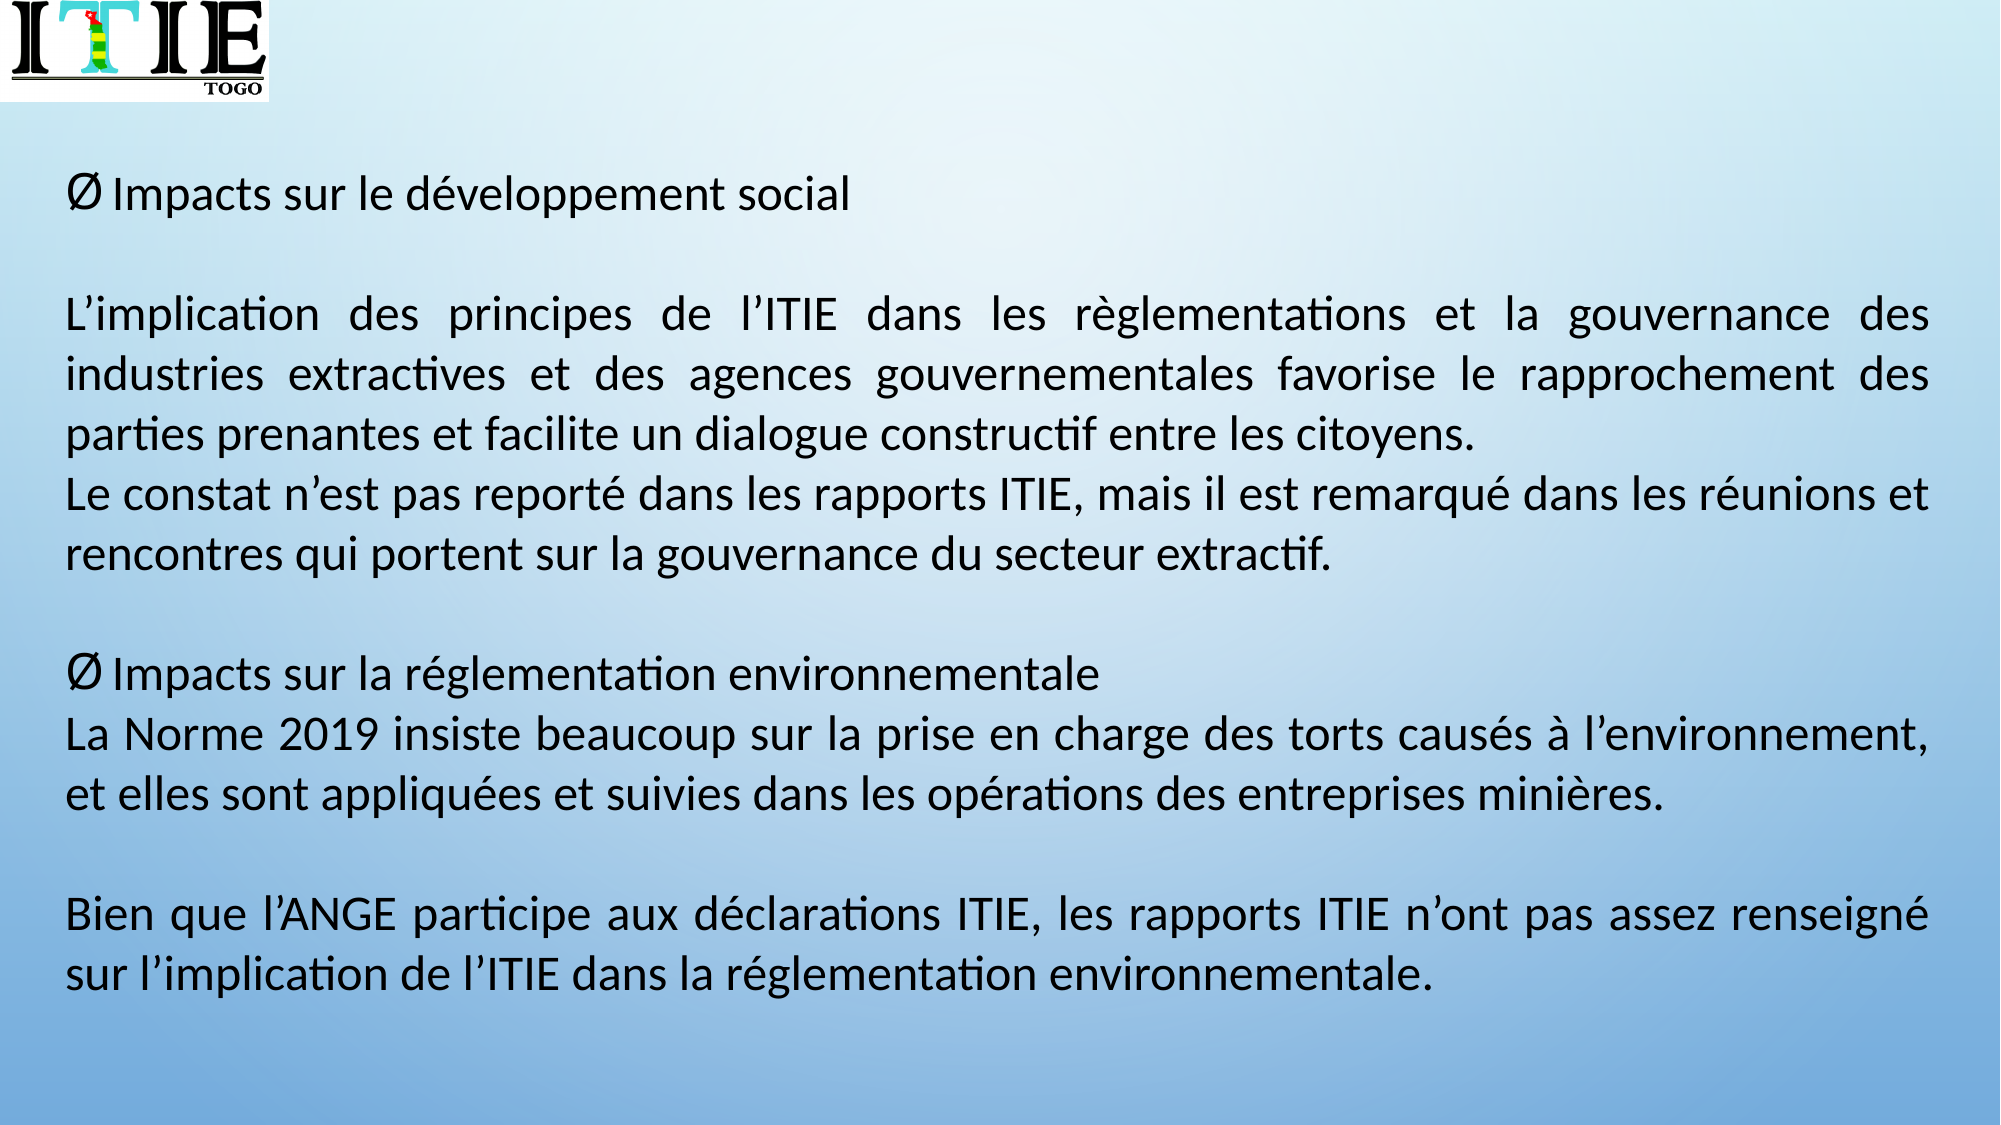

Impacts sur le développement social
L’implication des principes de l’ITIE dans les règlementations et la gouvernance des industries extractives et des agences gouvernementales favorise le rapprochement des parties prenantes et facilite un dialogue constructif entre les citoyens.
Le constat n’est pas reporté dans les rapports ITIE, mais il est remarqué dans les réunions et rencontres qui portent sur la gouvernance du secteur extractif.
Impacts sur la réglementation environnementale
La Norme 2019 insiste beaucoup sur la prise en charge des torts causés à l’environnement, et elles sont appliquées et suivies dans les opérations des entreprises minières.
Bien que l’ANGE participe aux déclarations ITIE, les rapports ITIE n’ont pas assez renseigné sur l’implication de l’ITIE dans la réglementation environnementale.